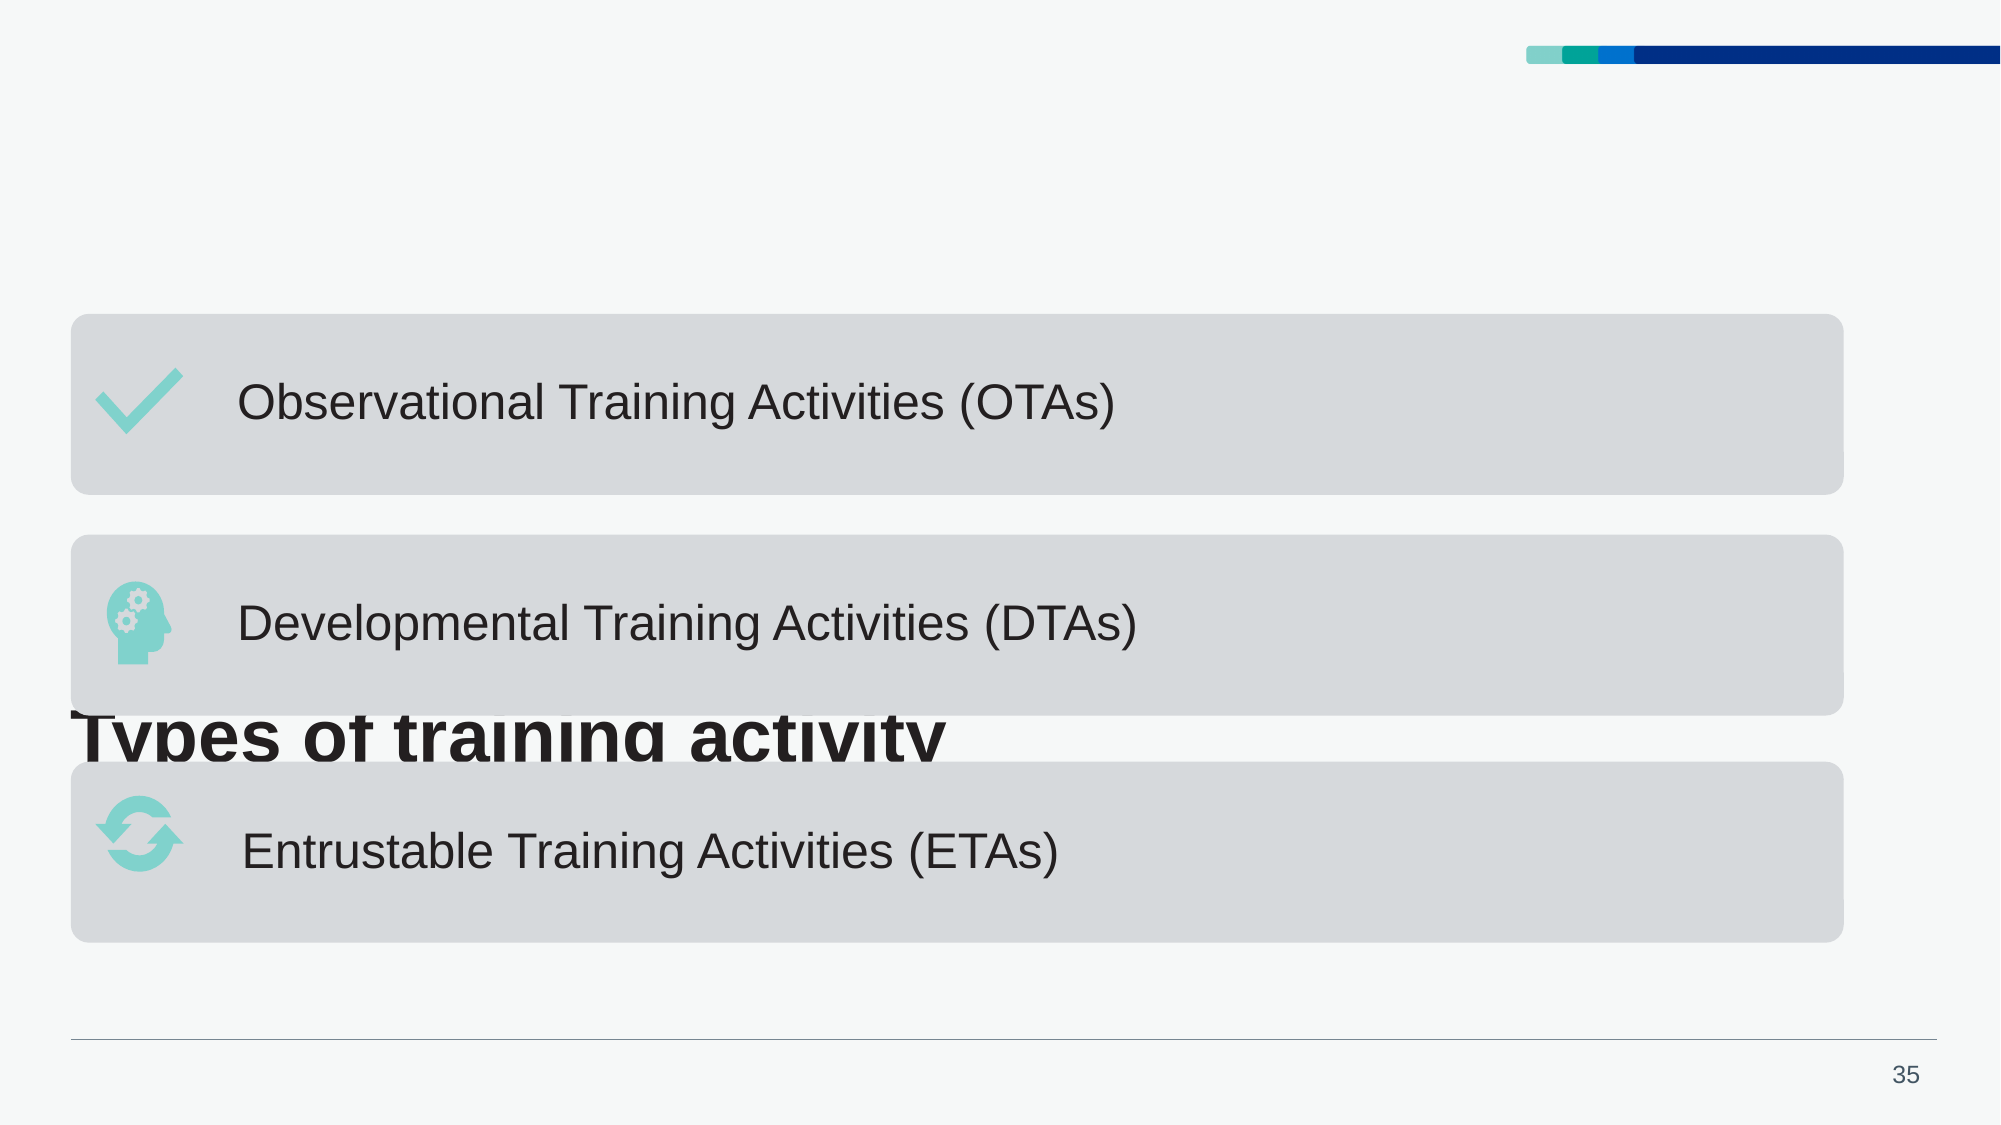

Observational Training Activities (OTAs)
Developmental Training Activities (DTAs)
Entrustable Training Activities (ETAs)
# Types of training activity